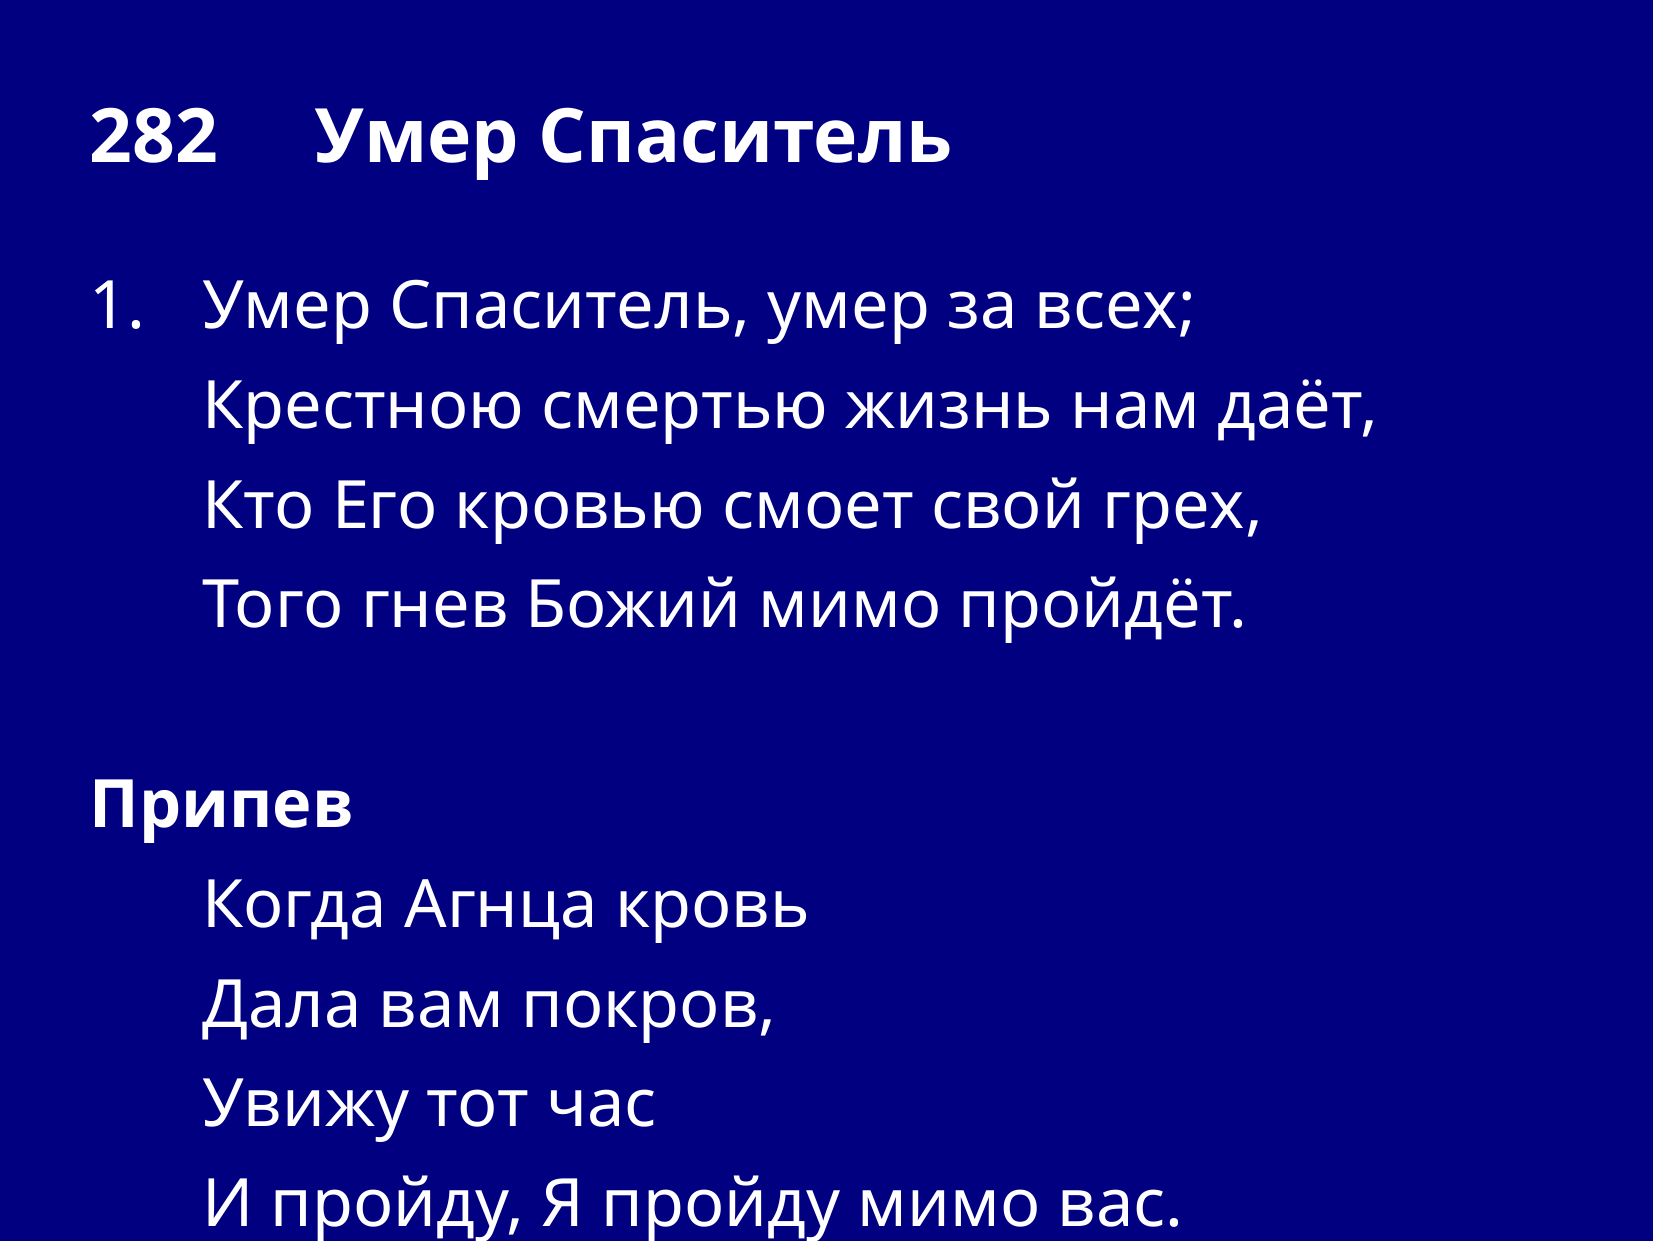

282	Умер Спаситель
1.	Умер Спаситель, умер за всех;
	Крестною смертью жизнь нам даёт,
	Кто Его кровью смоет свой грех,
	Того гнев Божий мимо пройдёт.
Припев
	Когда Агнца кровь
	Дала вам покров,
	Увижу тот час
	И пройду, Я пройду мимо вас.